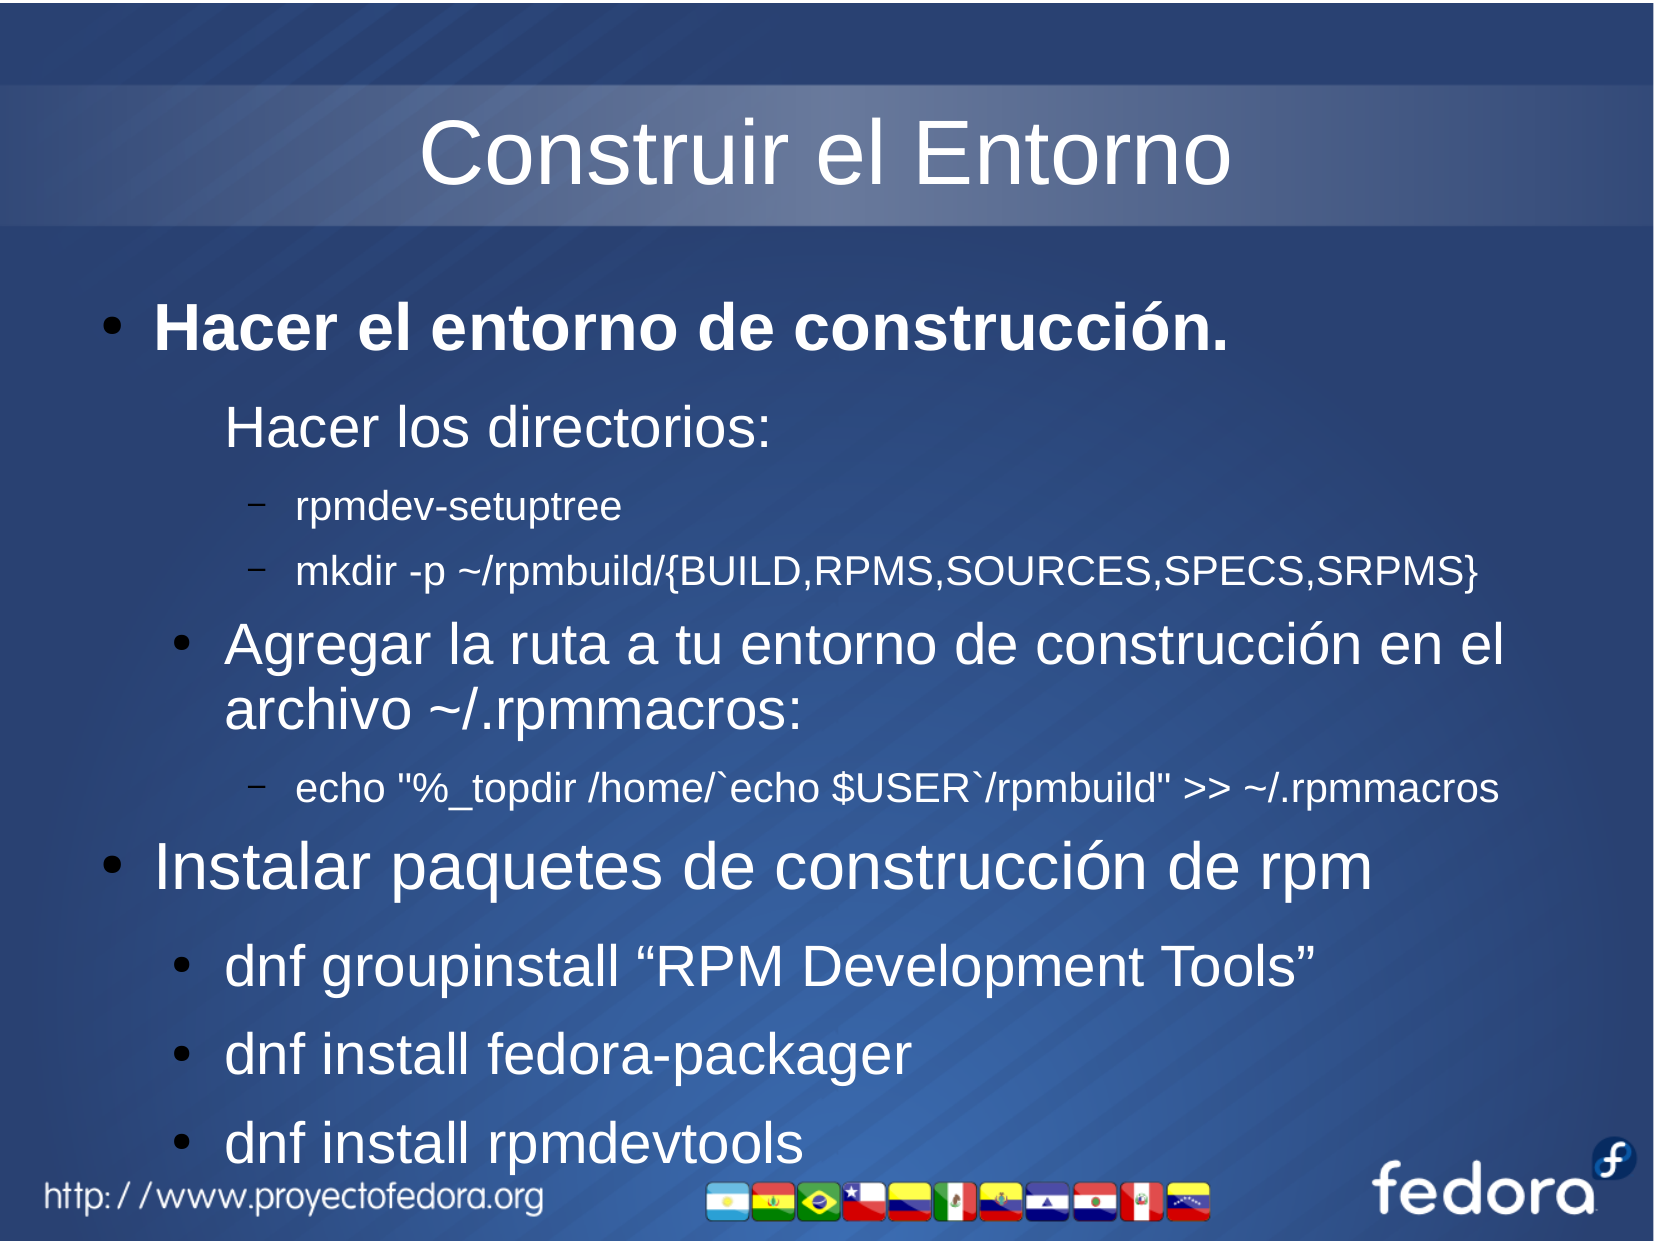

# Construir el Entorno
Hacer el entorno de construcción.
Hacer los directorios:
rpmdev-setuptree
mkdir -p ~/rpmbuild/{BUILD,RPMS,SOURCES,SPECS,SRPMS}
Agregar la ruta a tu entorno de construcción en el archivo ~/.rpmmacros:
echo "%_topdir /home/`echo $USER`/rpmbuild" >> ~/.rpmmacros
Instalar paquetes de construcción de rpm
dnf groupinstall “RPM Development Tools”
dnf install fedora-packager
dnf install rpmdevtools